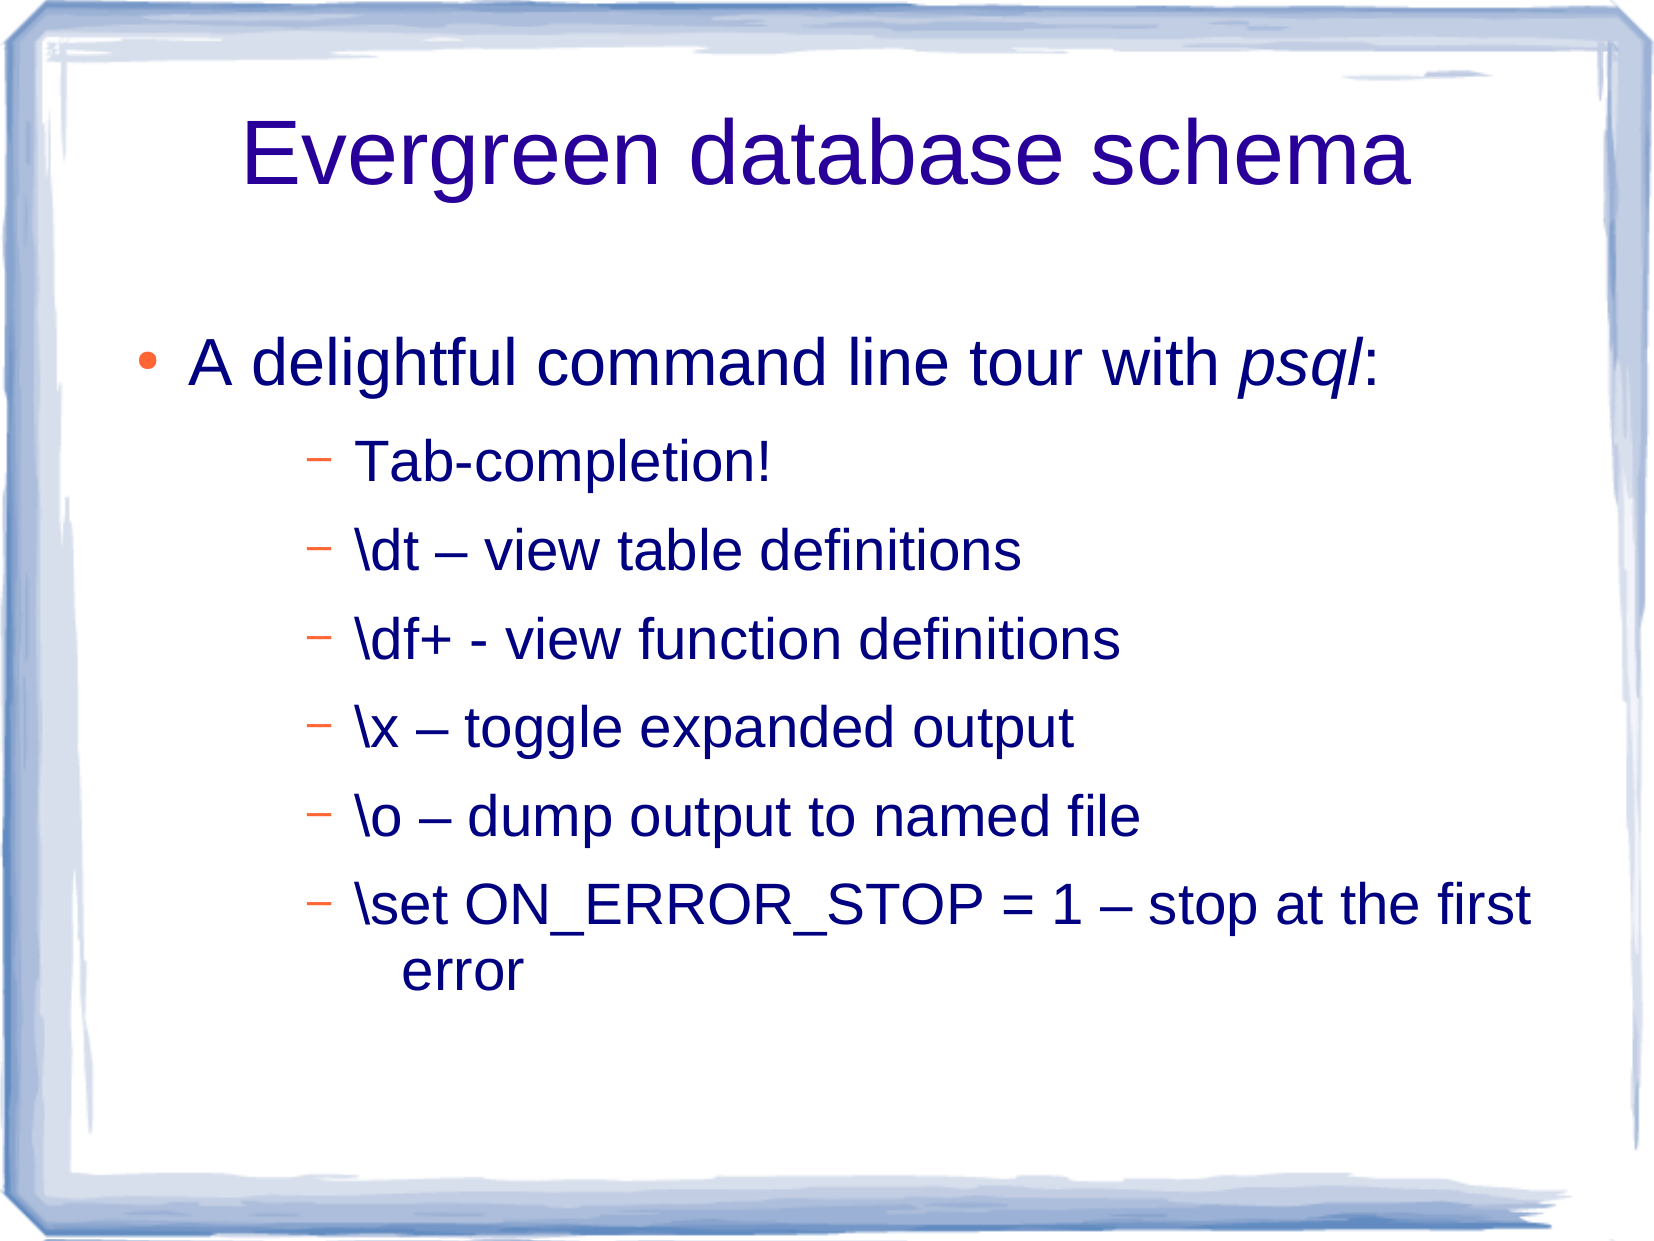

# Evergreen database schema
A delightful command line tour with psql:
Tab-completion!
\dt – view table definitions
\df+ - view function definitions
\x – toggle expanded output
\o – dump output to named file
\set ON_ERROR_STOP = 1 – stop at the first error